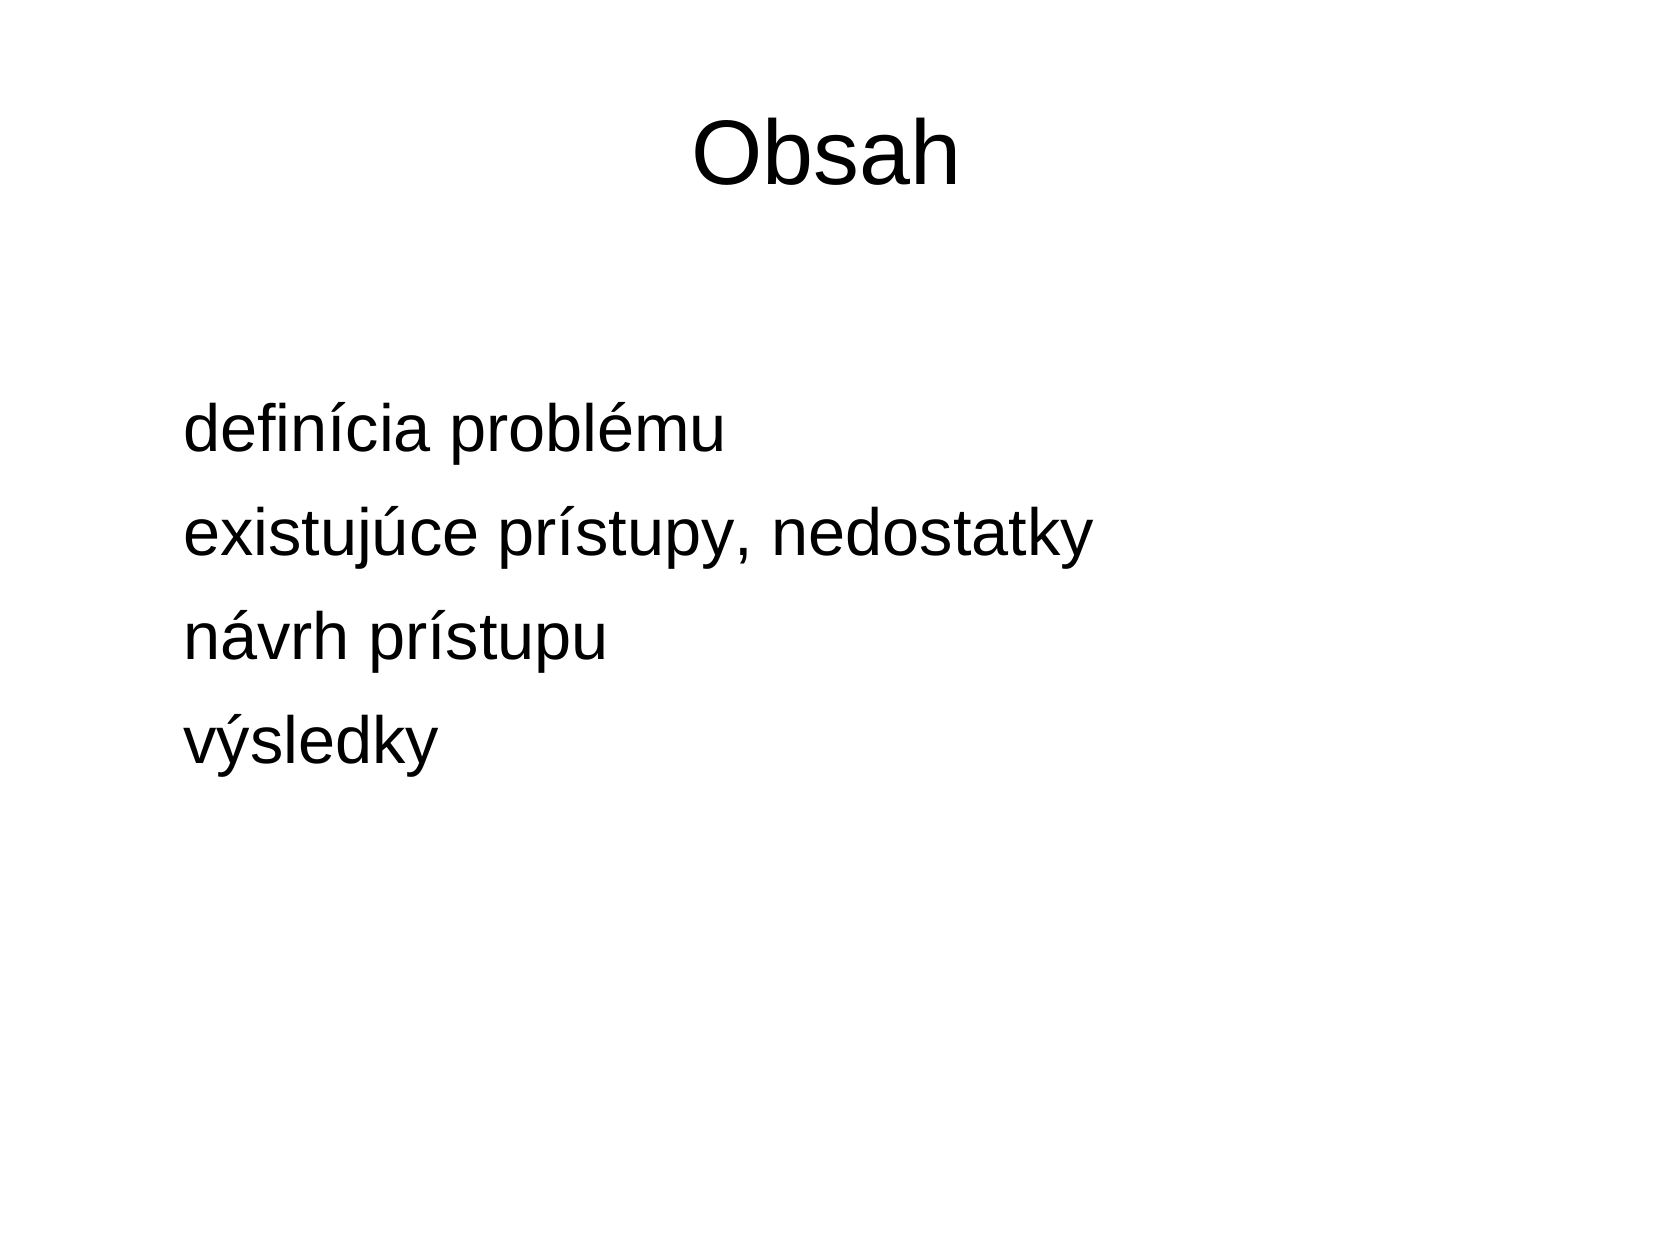

# Obsah
definícia problému
existujúce prístupy, nedostatky
návrh prístupu
výsledky